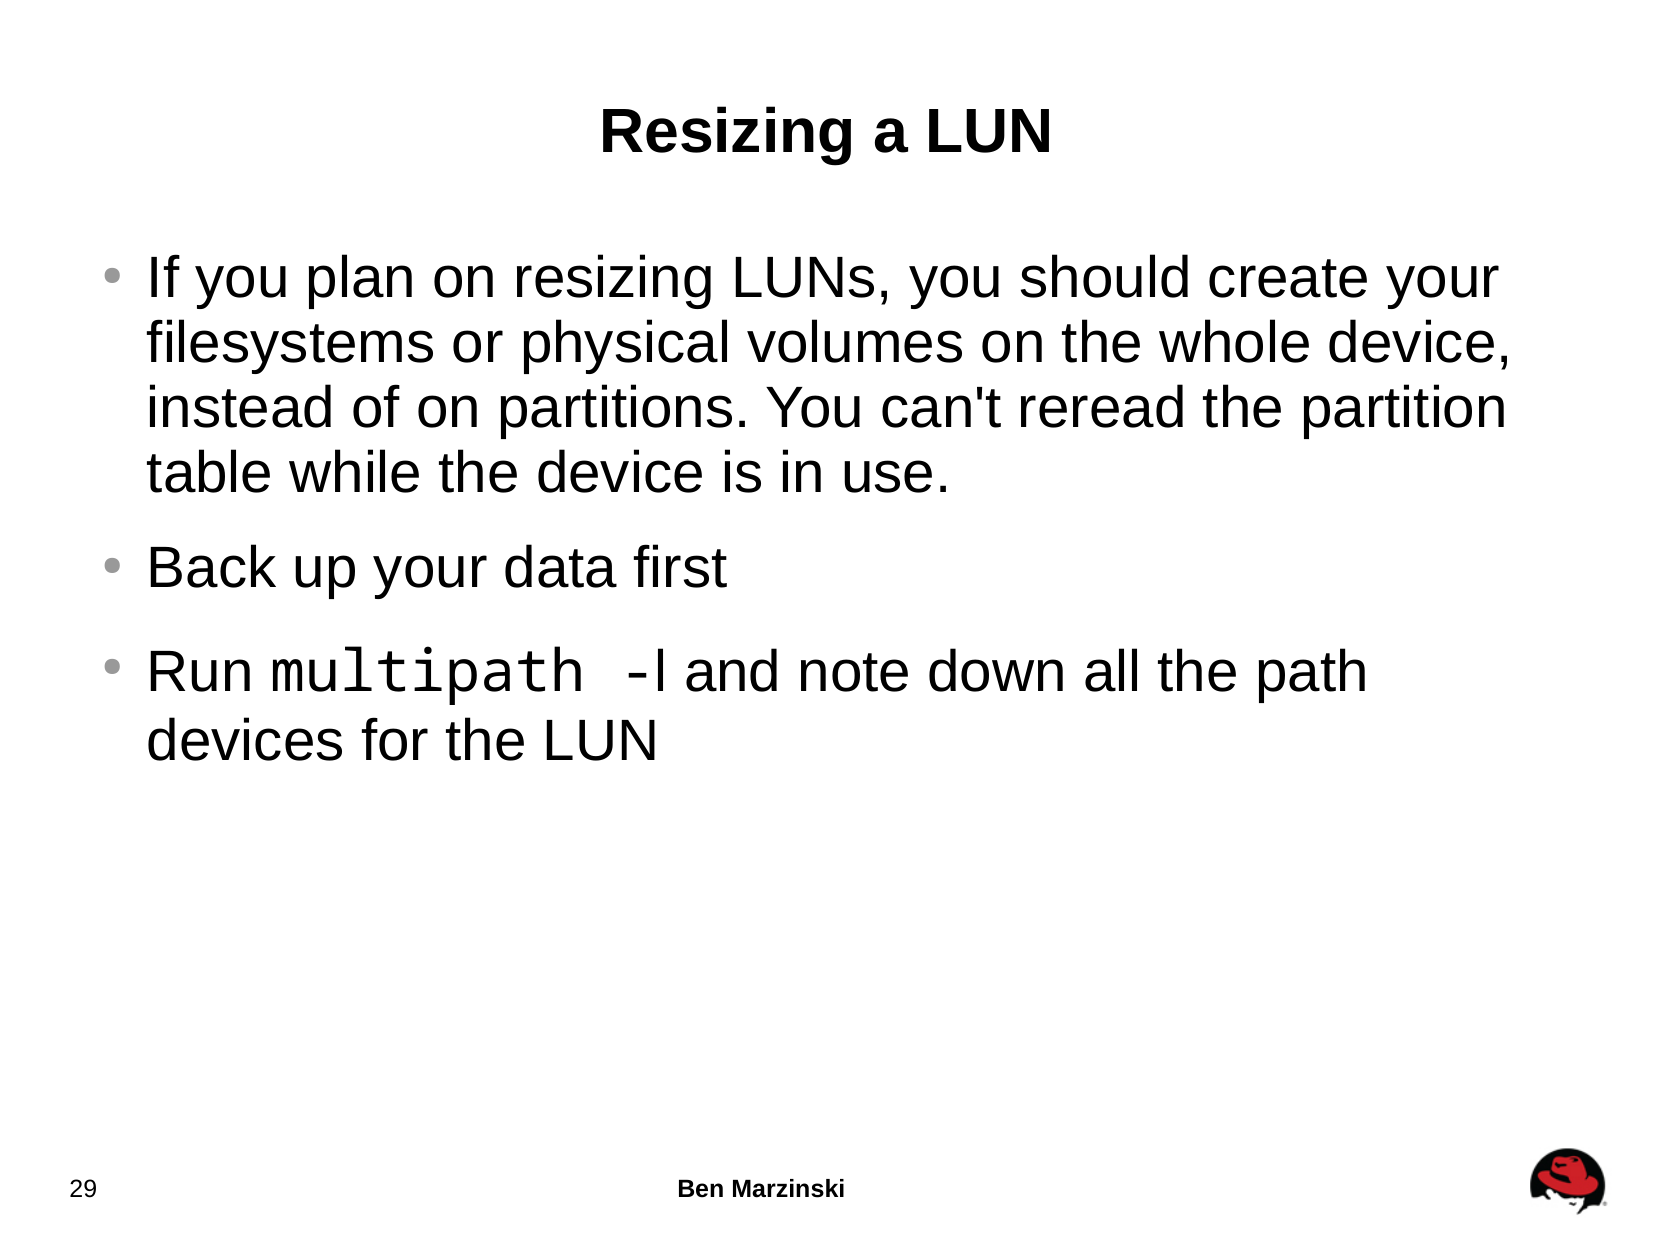

# Resizing a LUN
If you plan on resizing LUNs, you should create your filesystems or physical volumes on the whole device, instead of on partitions. You can't reread the partition table while the device is in use.
Back up your data first
Run multipath -l and note down all the path devices for the LUN